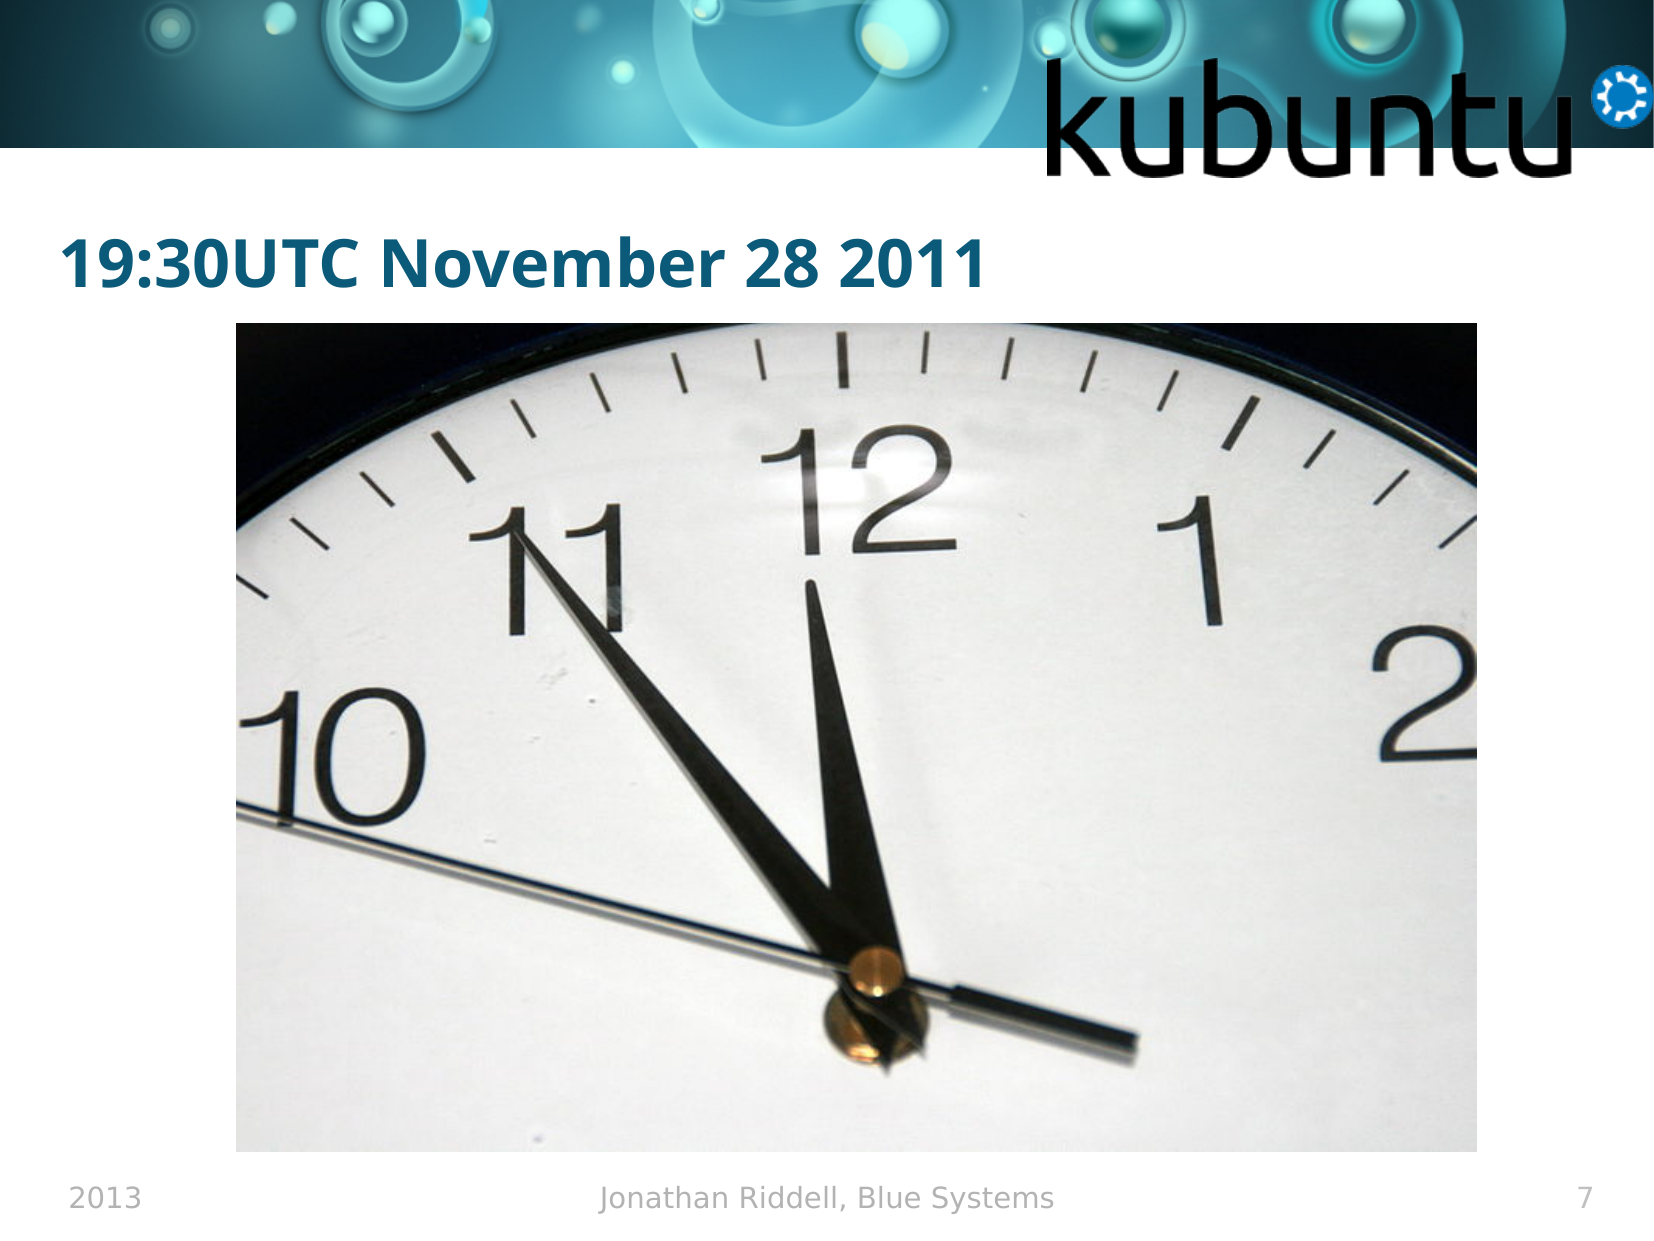

# 19:30UTC November 28 2011
Name
www.kde.org
7